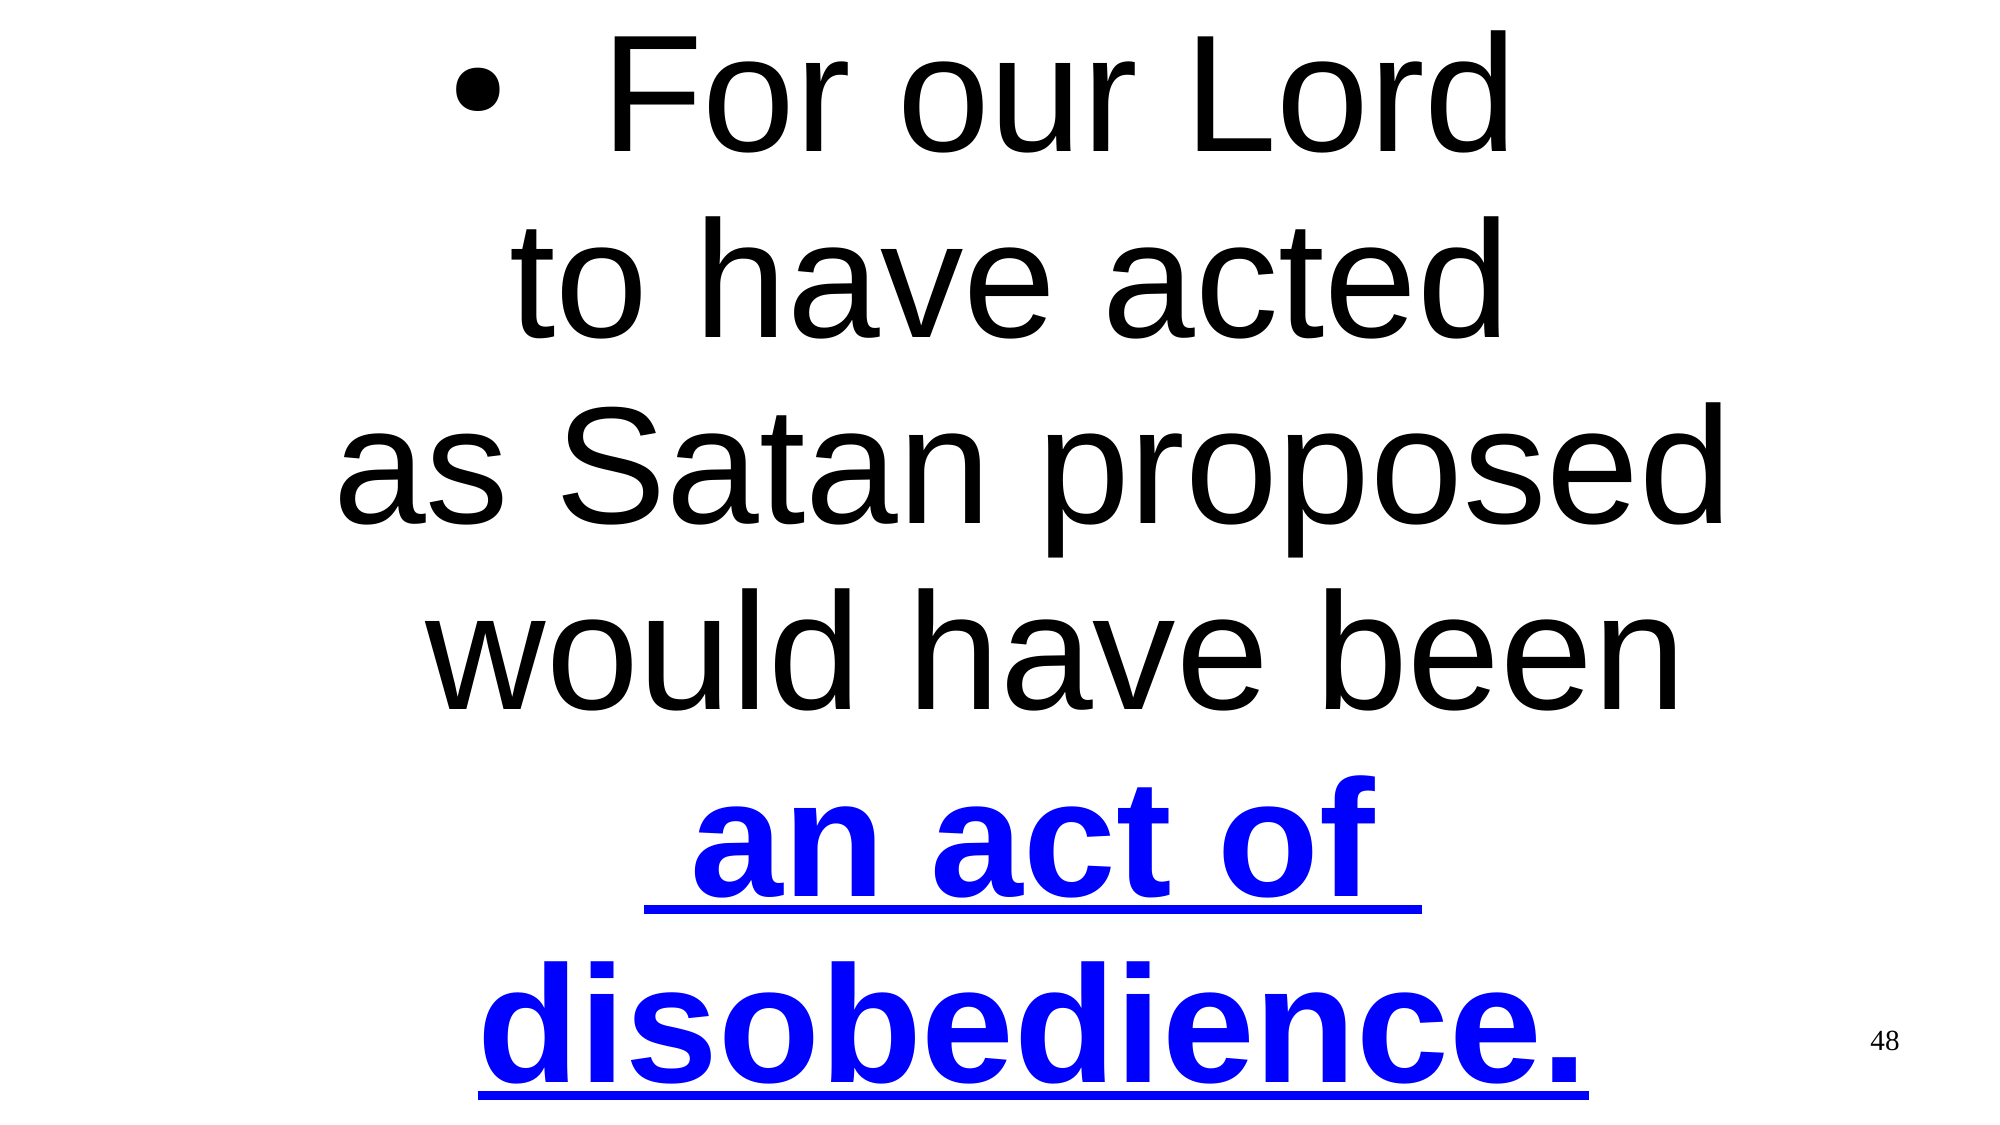

# For our Lord to have acted as Satan proposed would have been an act of disobedience.
48